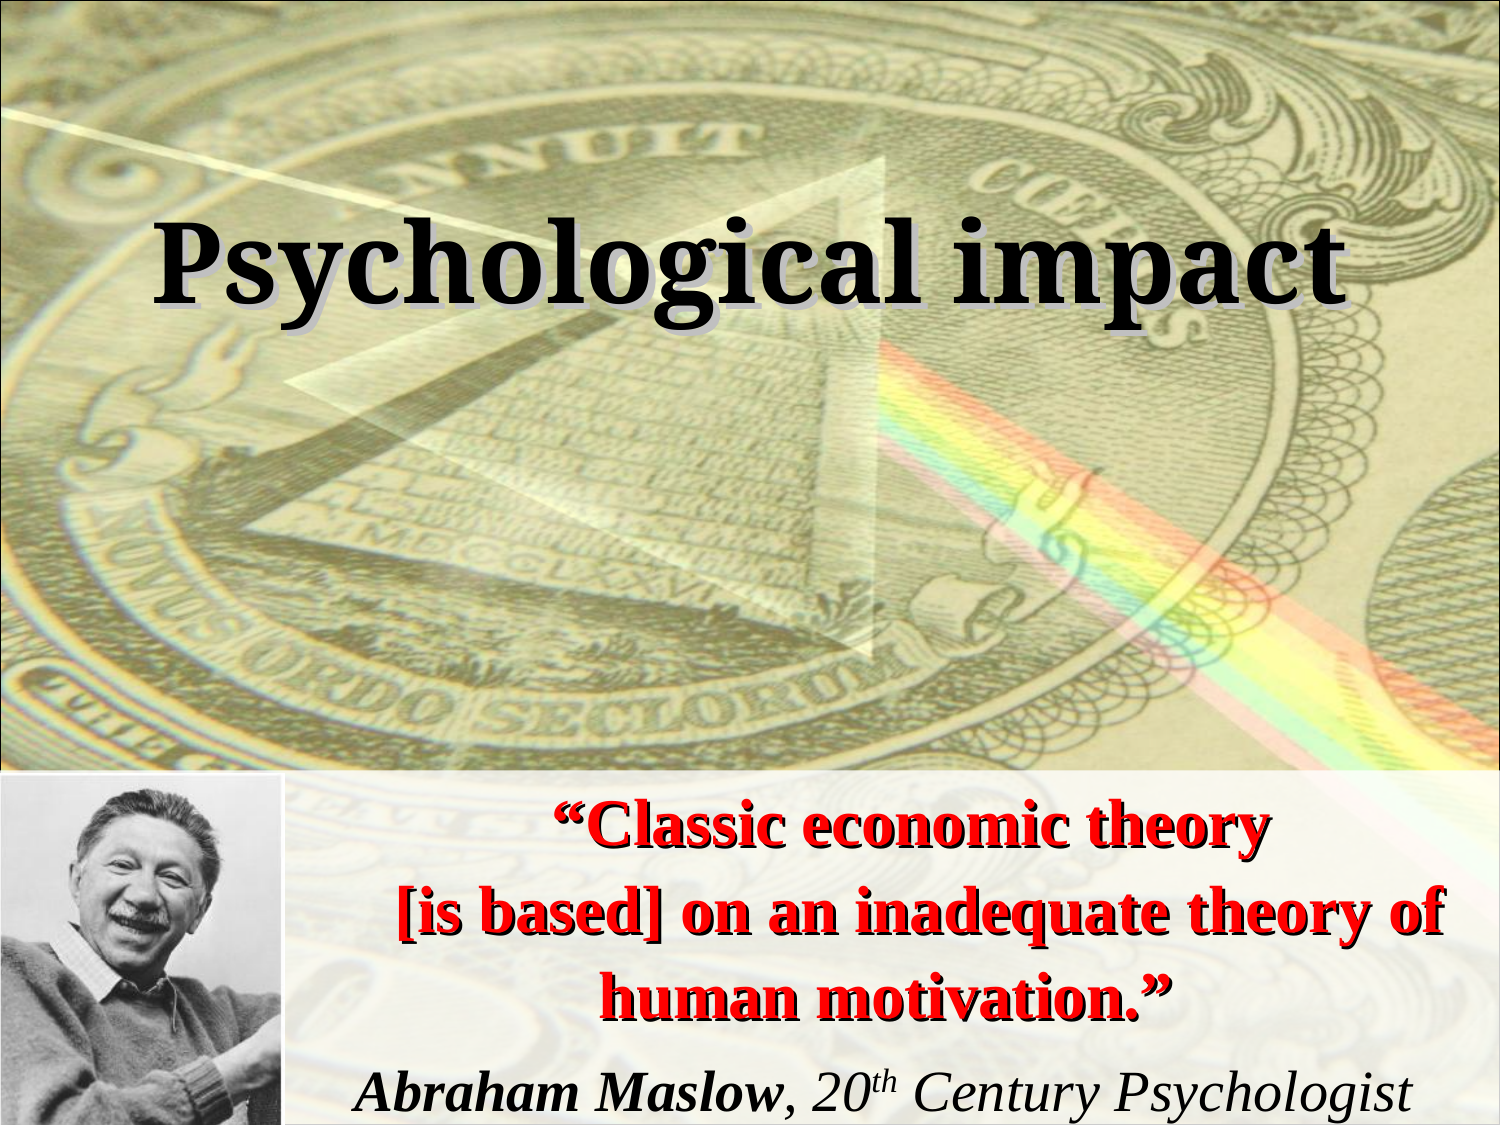

Psychological impact
 “Classic economic theory [is based] on an inadequate theory of human motivation.”
Abraham Maslow, 20th Century Psychologist